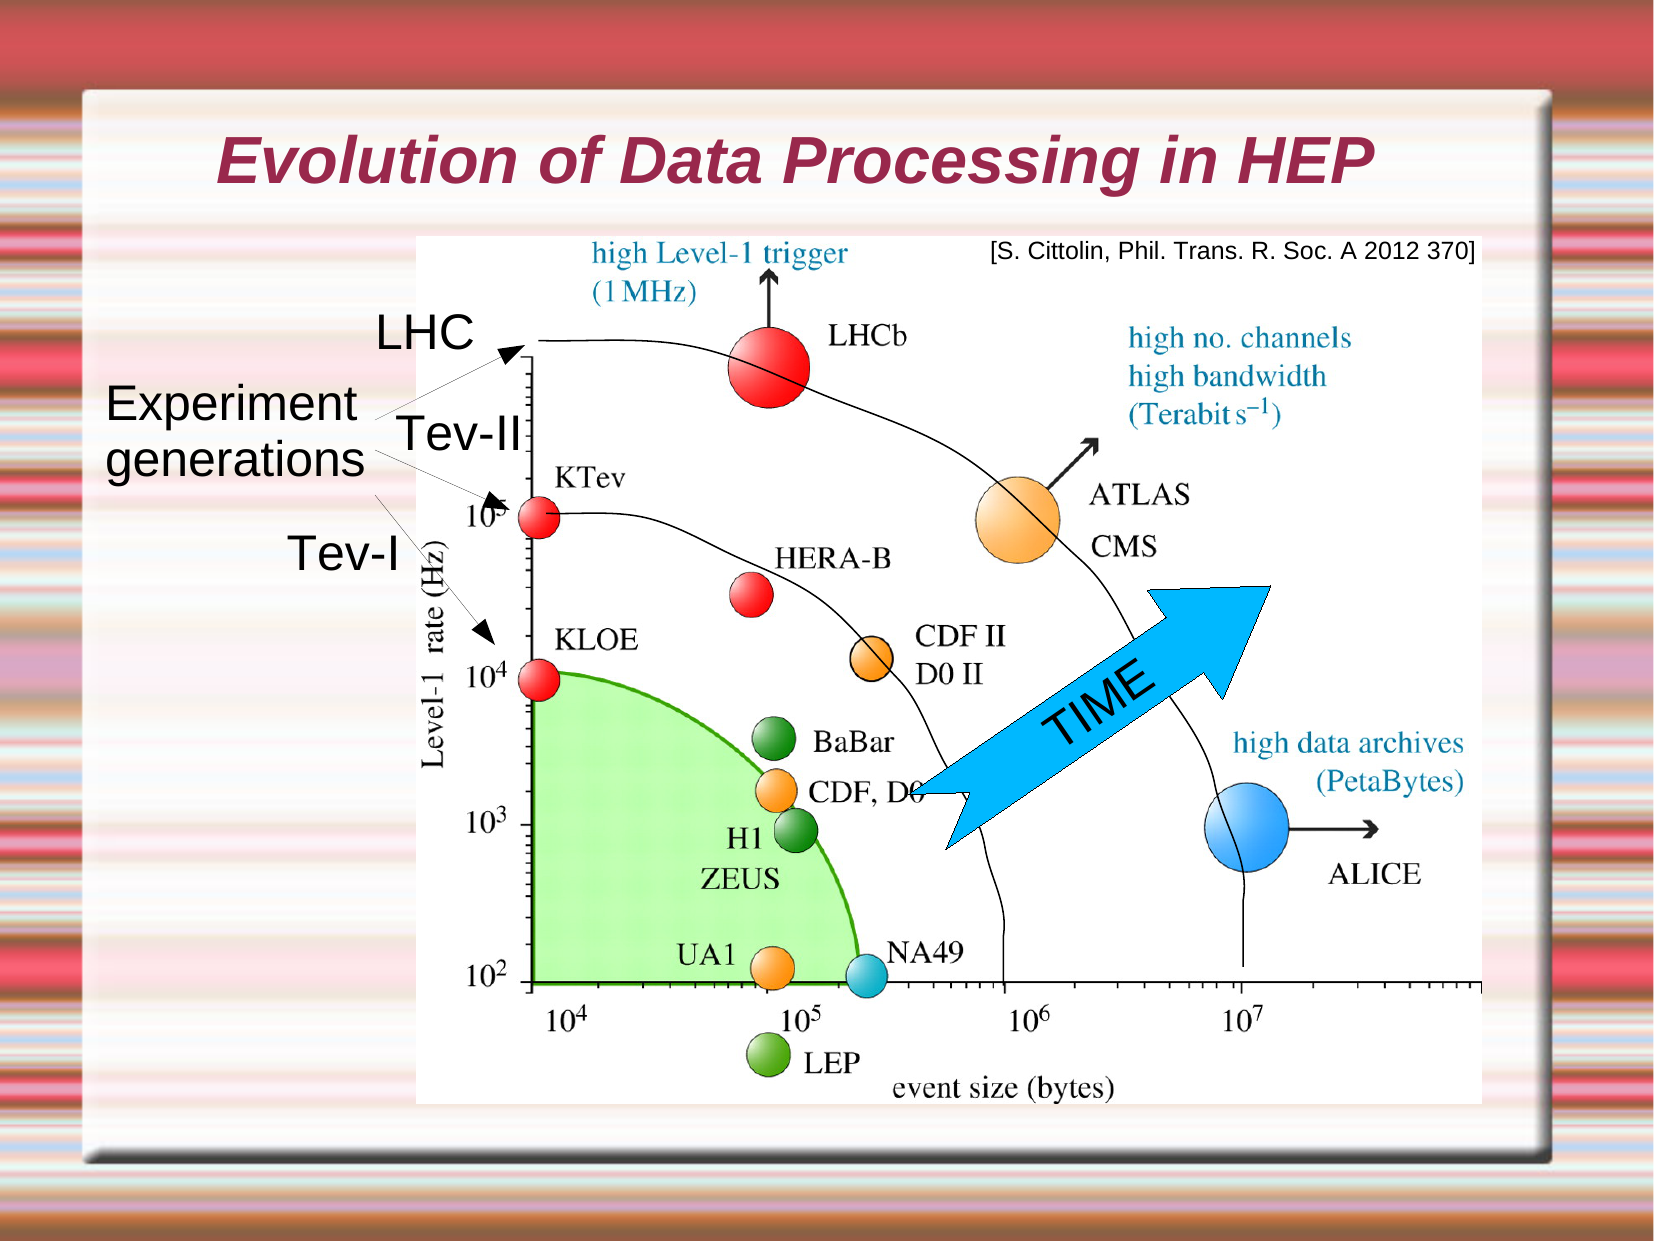

# Evolution of Data Processing in HEP
[S. Cittolin, Phil. Trans. R. Soc. A 2012 370]
LHC
Experiment
generations
Tev-II
Tev-I
TIME